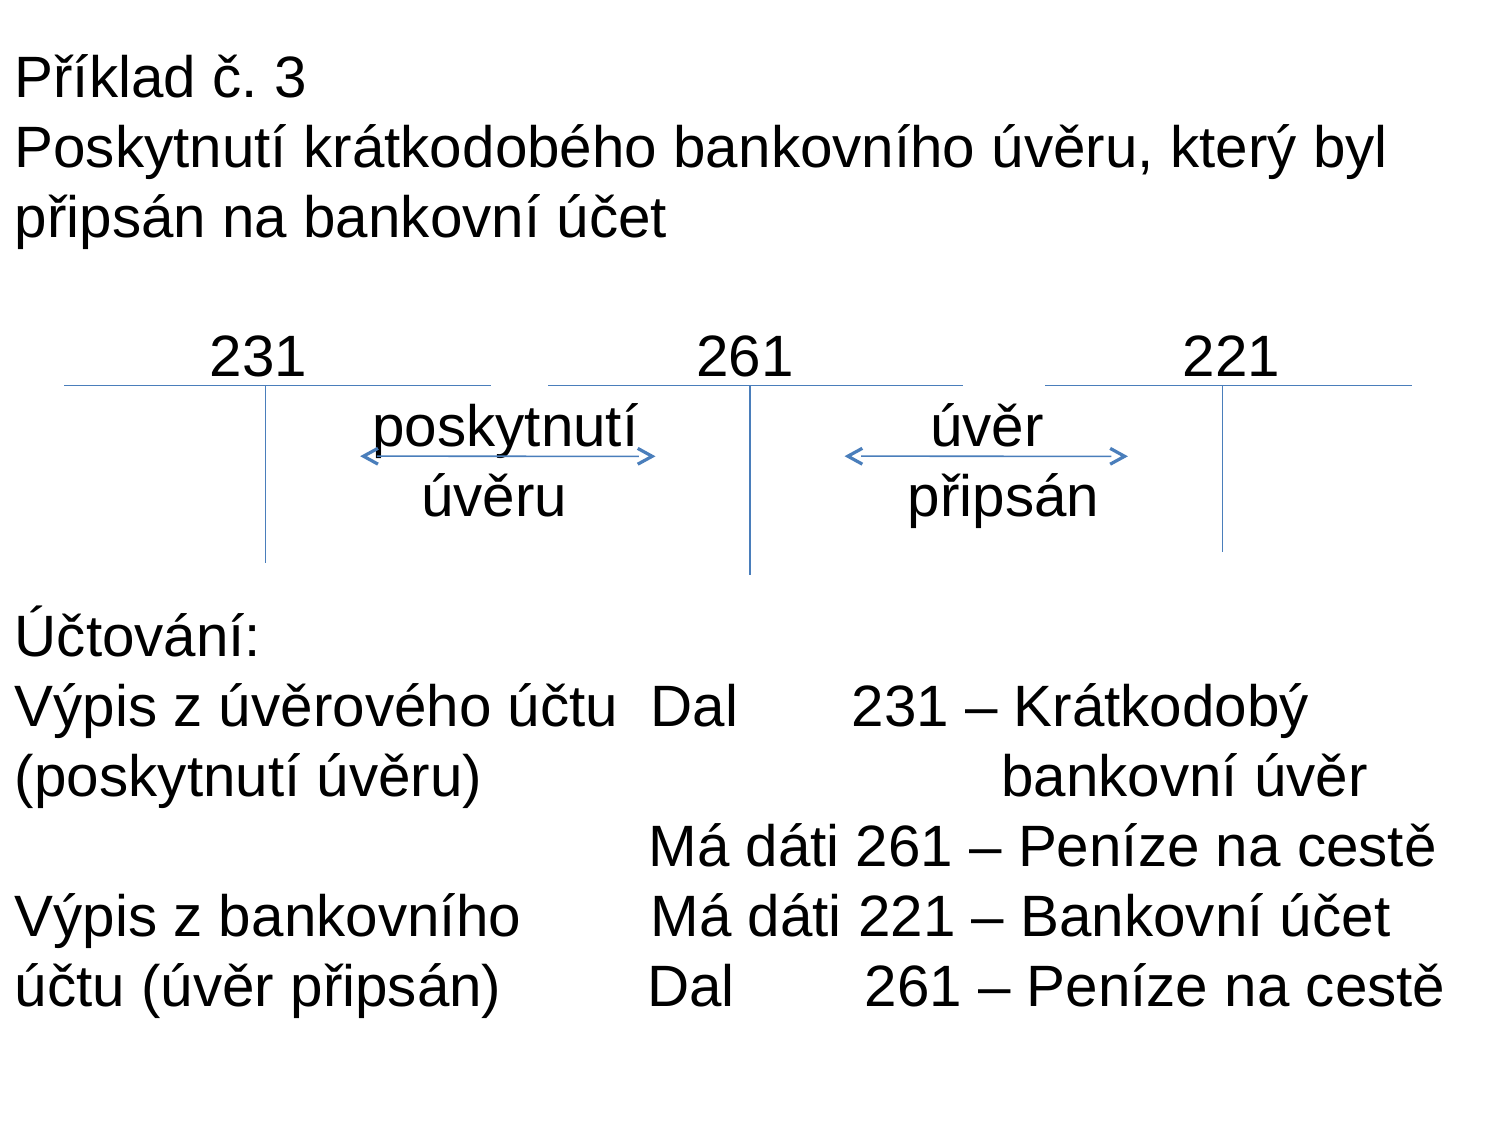

Příklad č. 3
Poskytnutí krátkodobého bankovního úvěru, který byl
připsán na bankovní účet
 231 261 221
 poskytnutí úvěr
 úvěru připsán
Účtování:
Výpis z úvěrového účtu Dal 231 – Krátkodobý
(poskytnutí úvěru) bankovní úvěr
 Má dáti 261 – Peníze na cestě
Výpis z bankovního Má dáti 221 – Bankovní účet
účtu (úvěr připsán) Dal 261 – Peníze na cestě